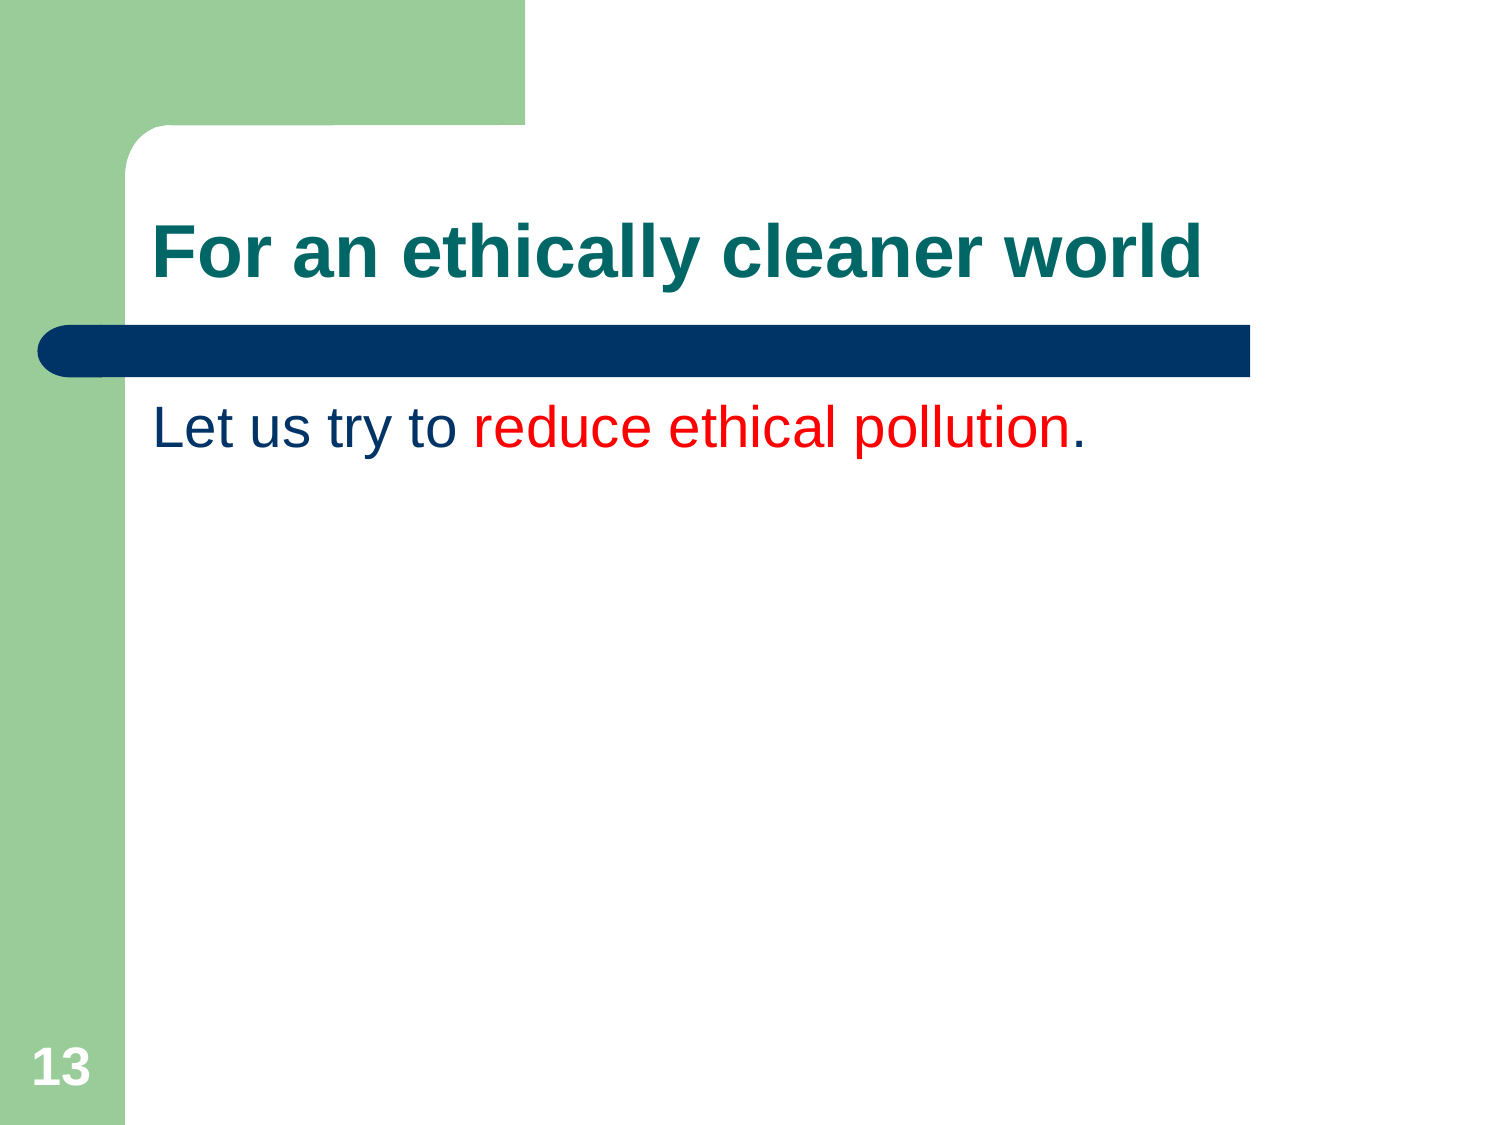

# For an ethically cleaner world
Let us try to reduce ethical pollution.
13